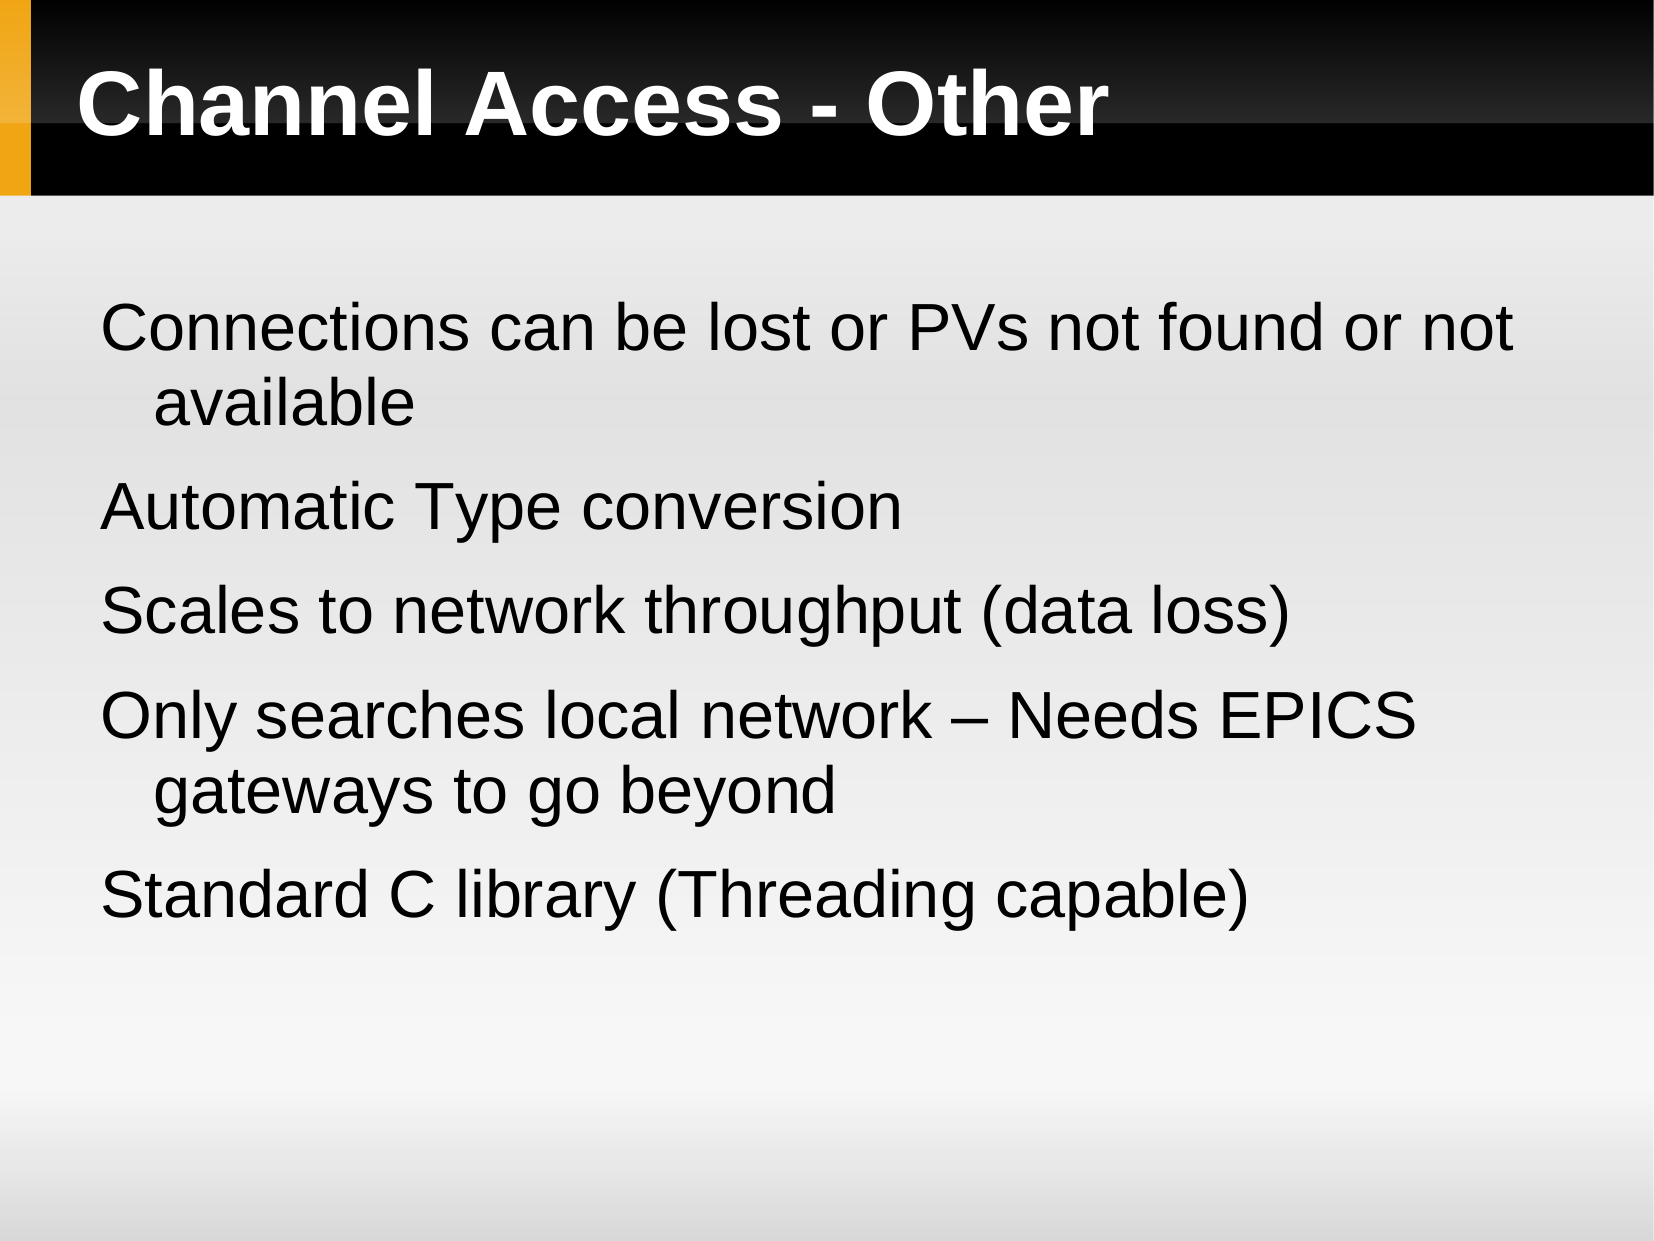

# Channel Access - Other
Connections can be lost or PVs not found or not available
Automatic Type conversion
Scales to network throughput (data loss)
Only searches local network – Needs EPICS gateways to go beyond
Standard C library (Threading capable)